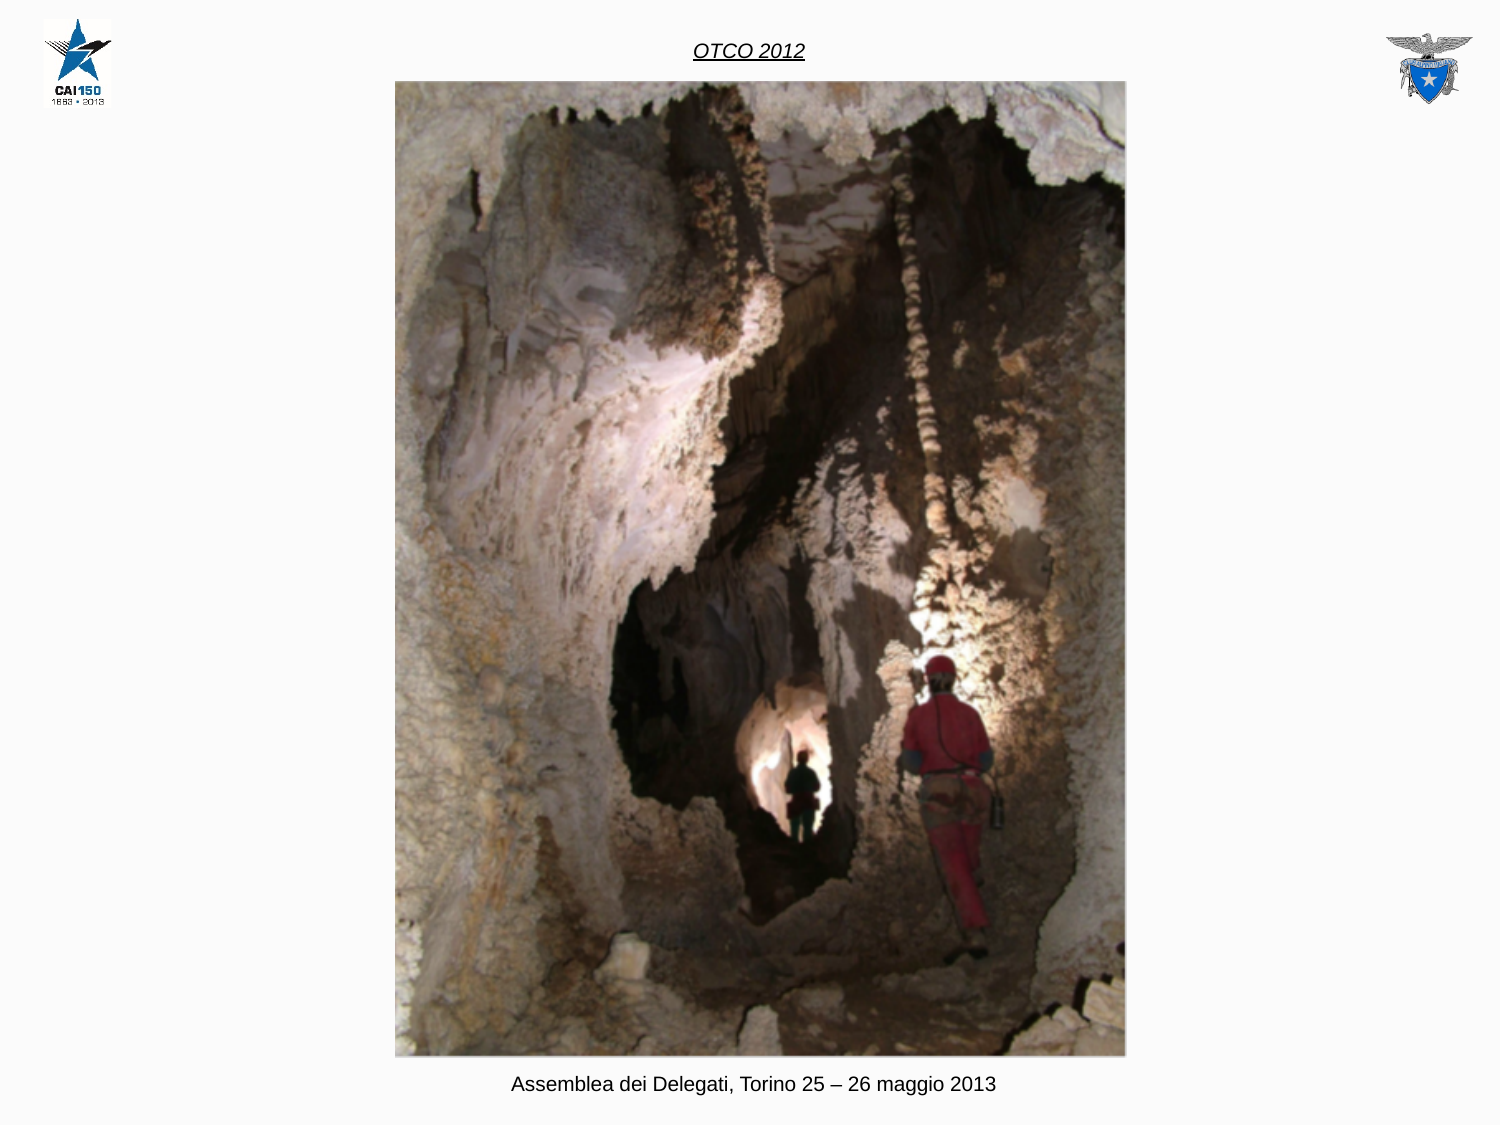

OTCO 2012
Assemblea dei Delegati, Torino 25 – 26 maggio 2013